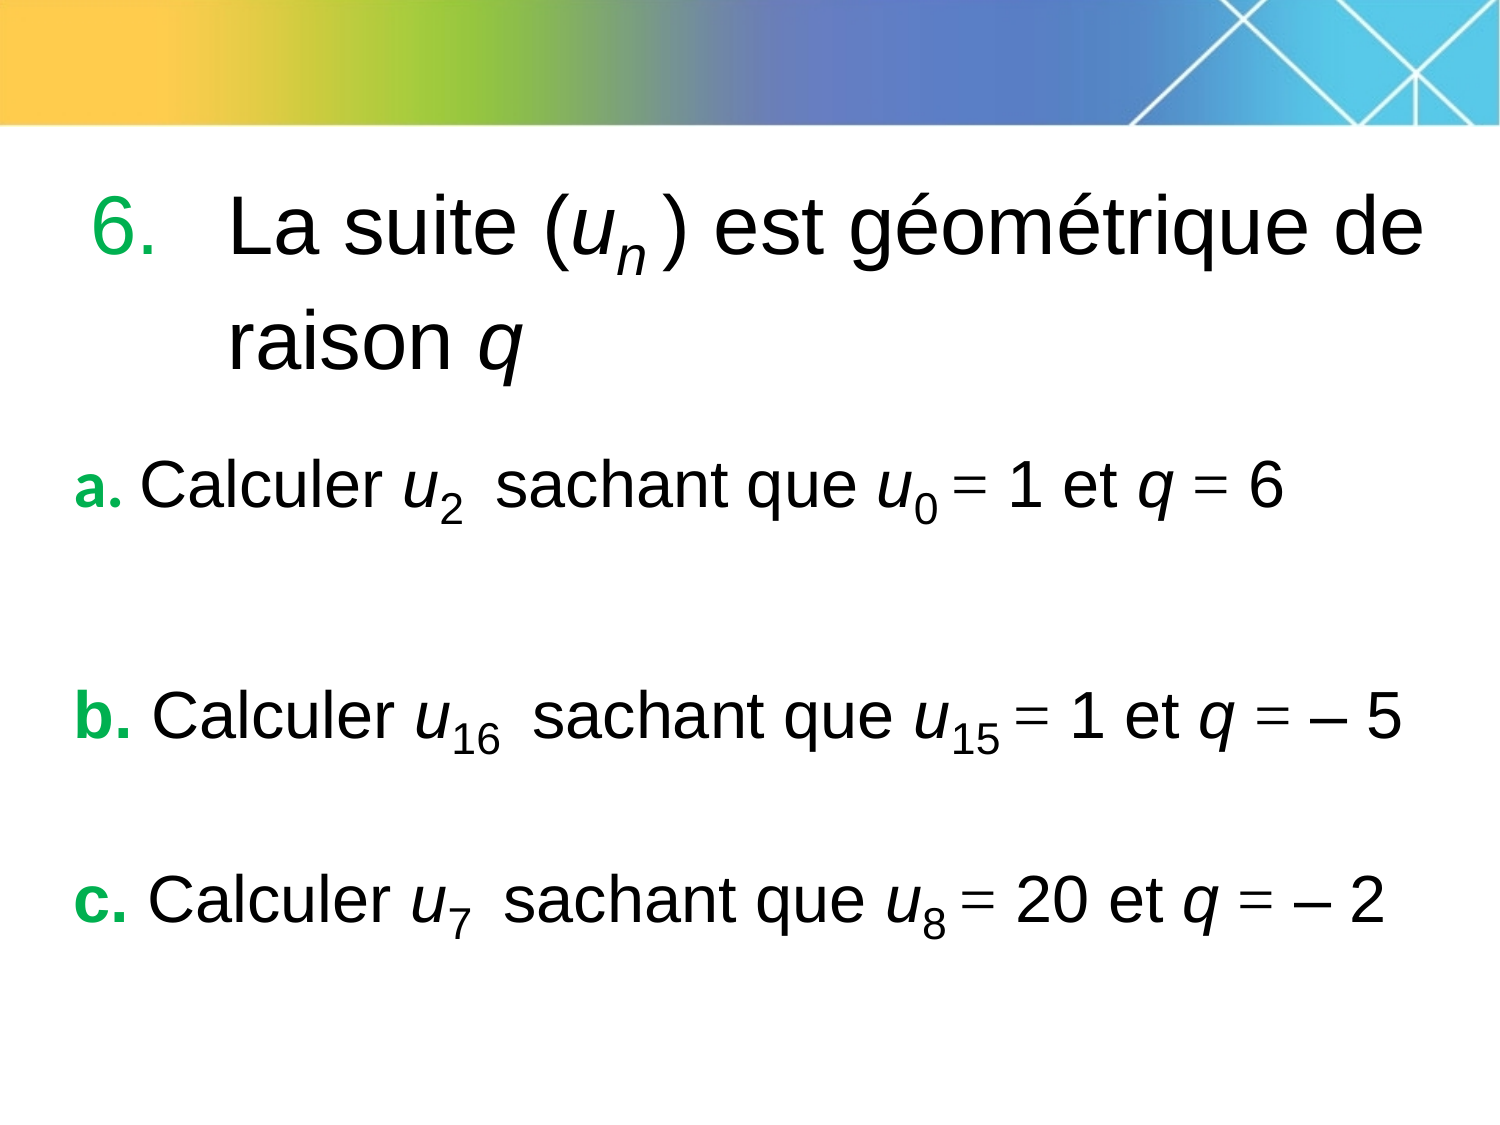

La suite (un ) est géométrique de raison q
a. Calculer u2 sachant que u0 = 1 et q = 6
b. Calculer u16 sachant que u15 = 1 et q = – 5
c. Calculer u7 sachant que u8 = 20 et q = – 2